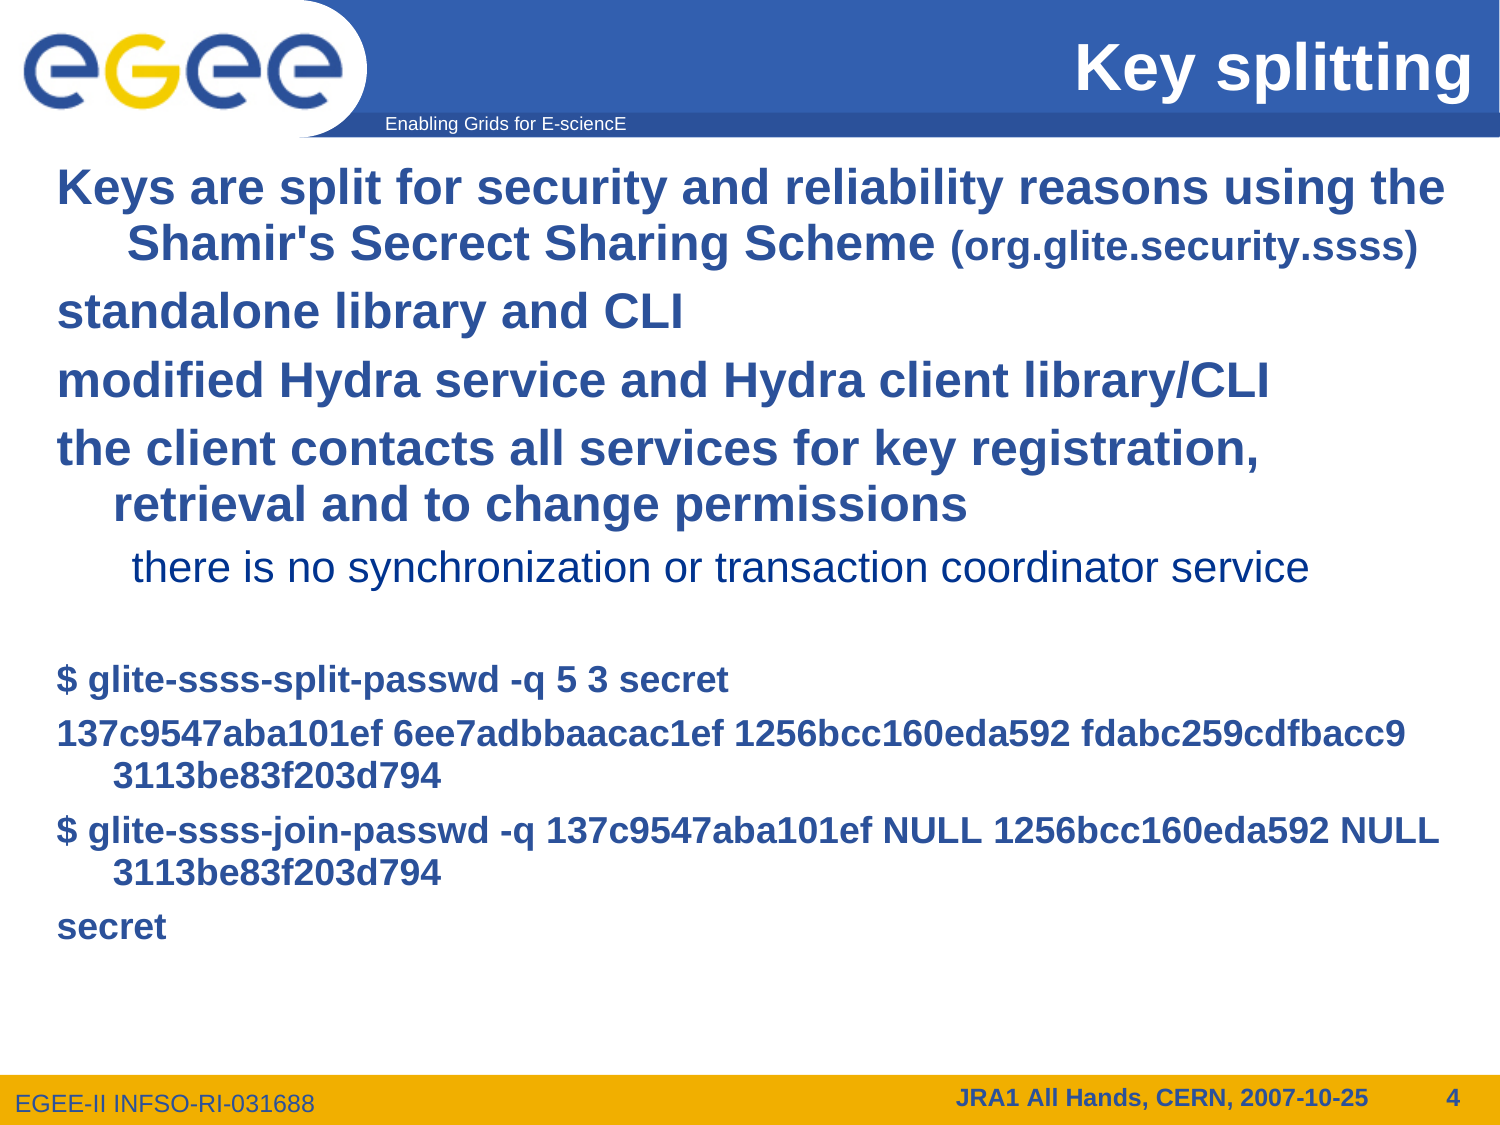

# Key splitting
Keys are split for security and reliability reasons using the Shamir's Secrect Sharing Scheme (org.glite.security.ssss)
standalone library and CLI
modified Hydra service and Hydra client library/CLI
the client contacts all services for key registration, retrieval and to change permissions
there is no synchronization or transaction coordinator service
$ glite-ssss-split-passwd -q 5 3 secret
137c9547aba101ef 6ee7adbbaacac1ef 1256bcc160eda592 fdabc259cdfbacc9 3113be83f203d794
$ glite-ssss-join-passwd -q 137c9547aba101ef NULL 1256bcc160eda592 NULL 3113be83f203d794
secret
JRA1 All Hands, CERN, 2007-10-25
4